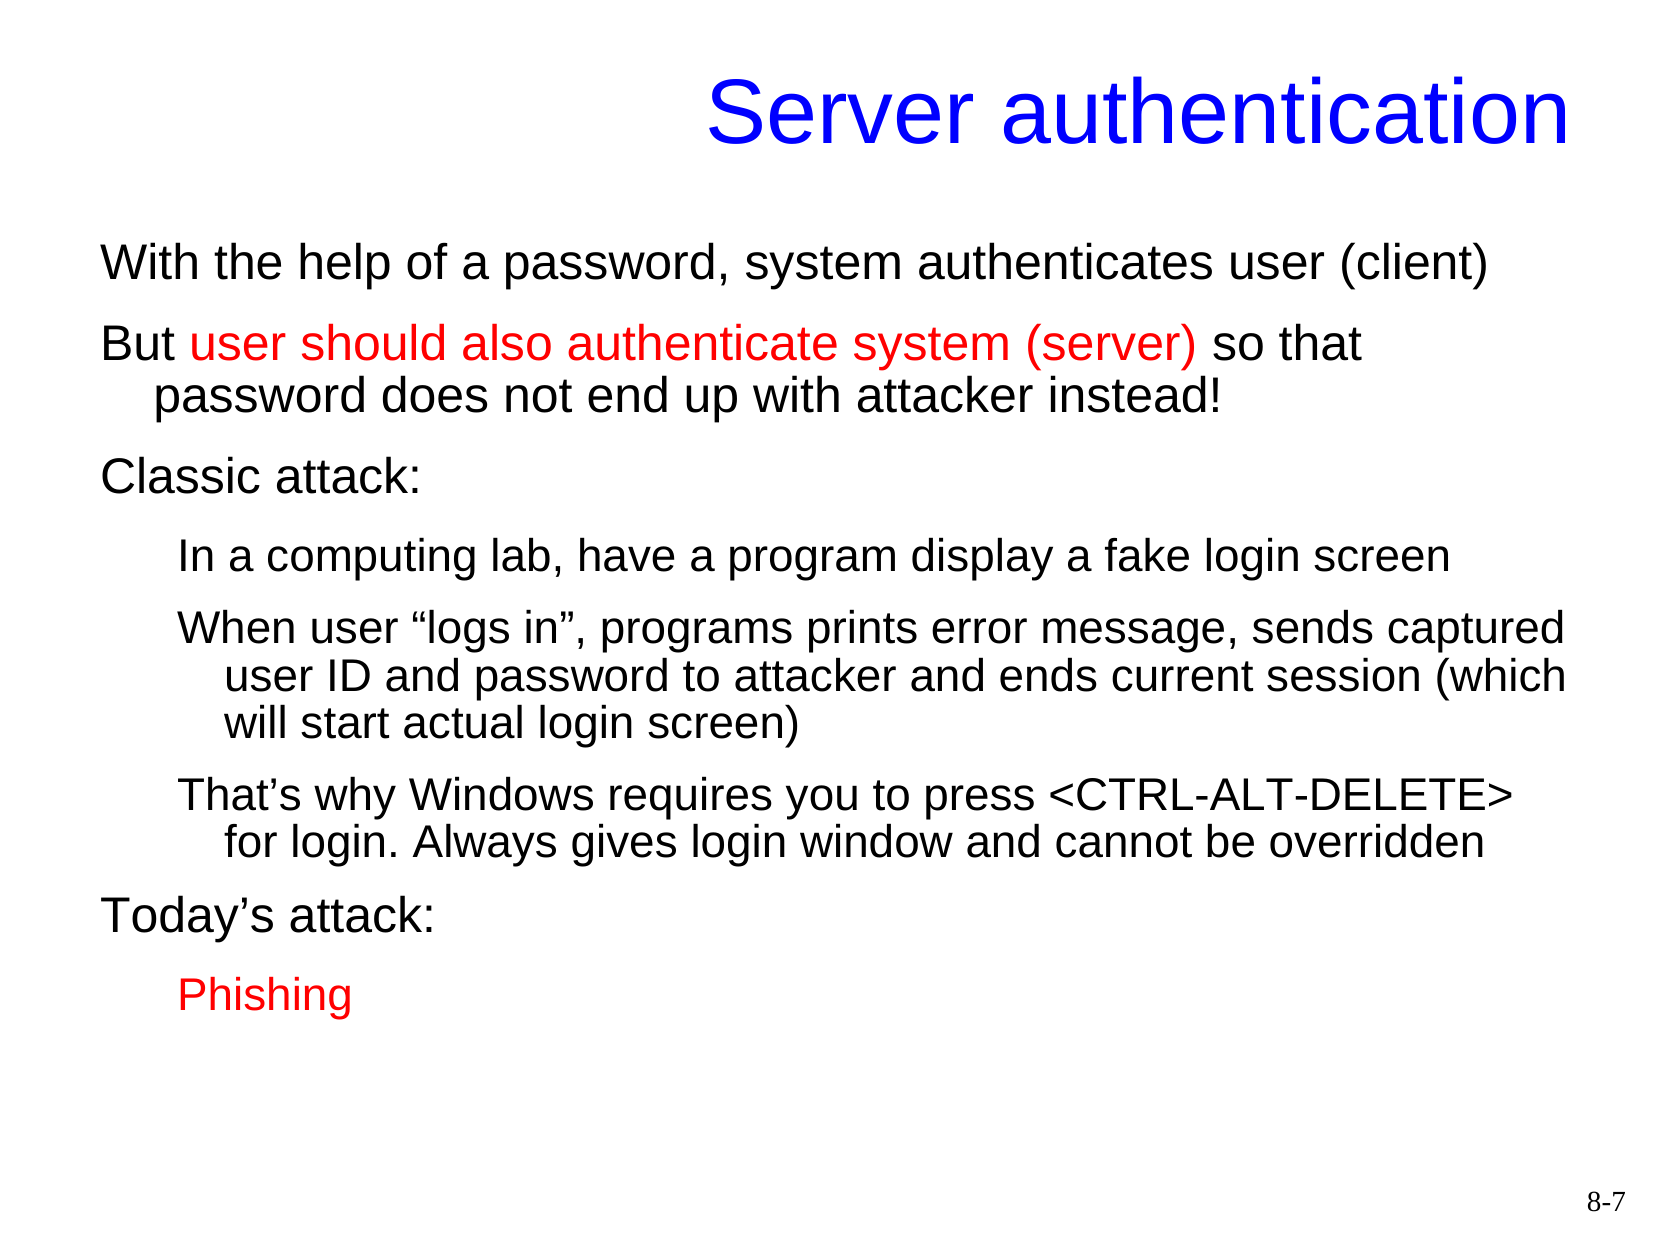

# Server authentication
With the help of a password, system authenticates user (client)
But user should also authenticate system (server) so that password does not end up with attacker instead!
Classic attack:
In a computing lab, have a program display a fake login screen
When user “logs in”, programs prints error message, sends captured user ID and password to attacker and ends current session (which will start actual login screen)
That’s why Windows requires you to press <CTRL-ALT-DELETE> for login. Always gives login window and cannot be overridden
Today’s attack:
Phishing